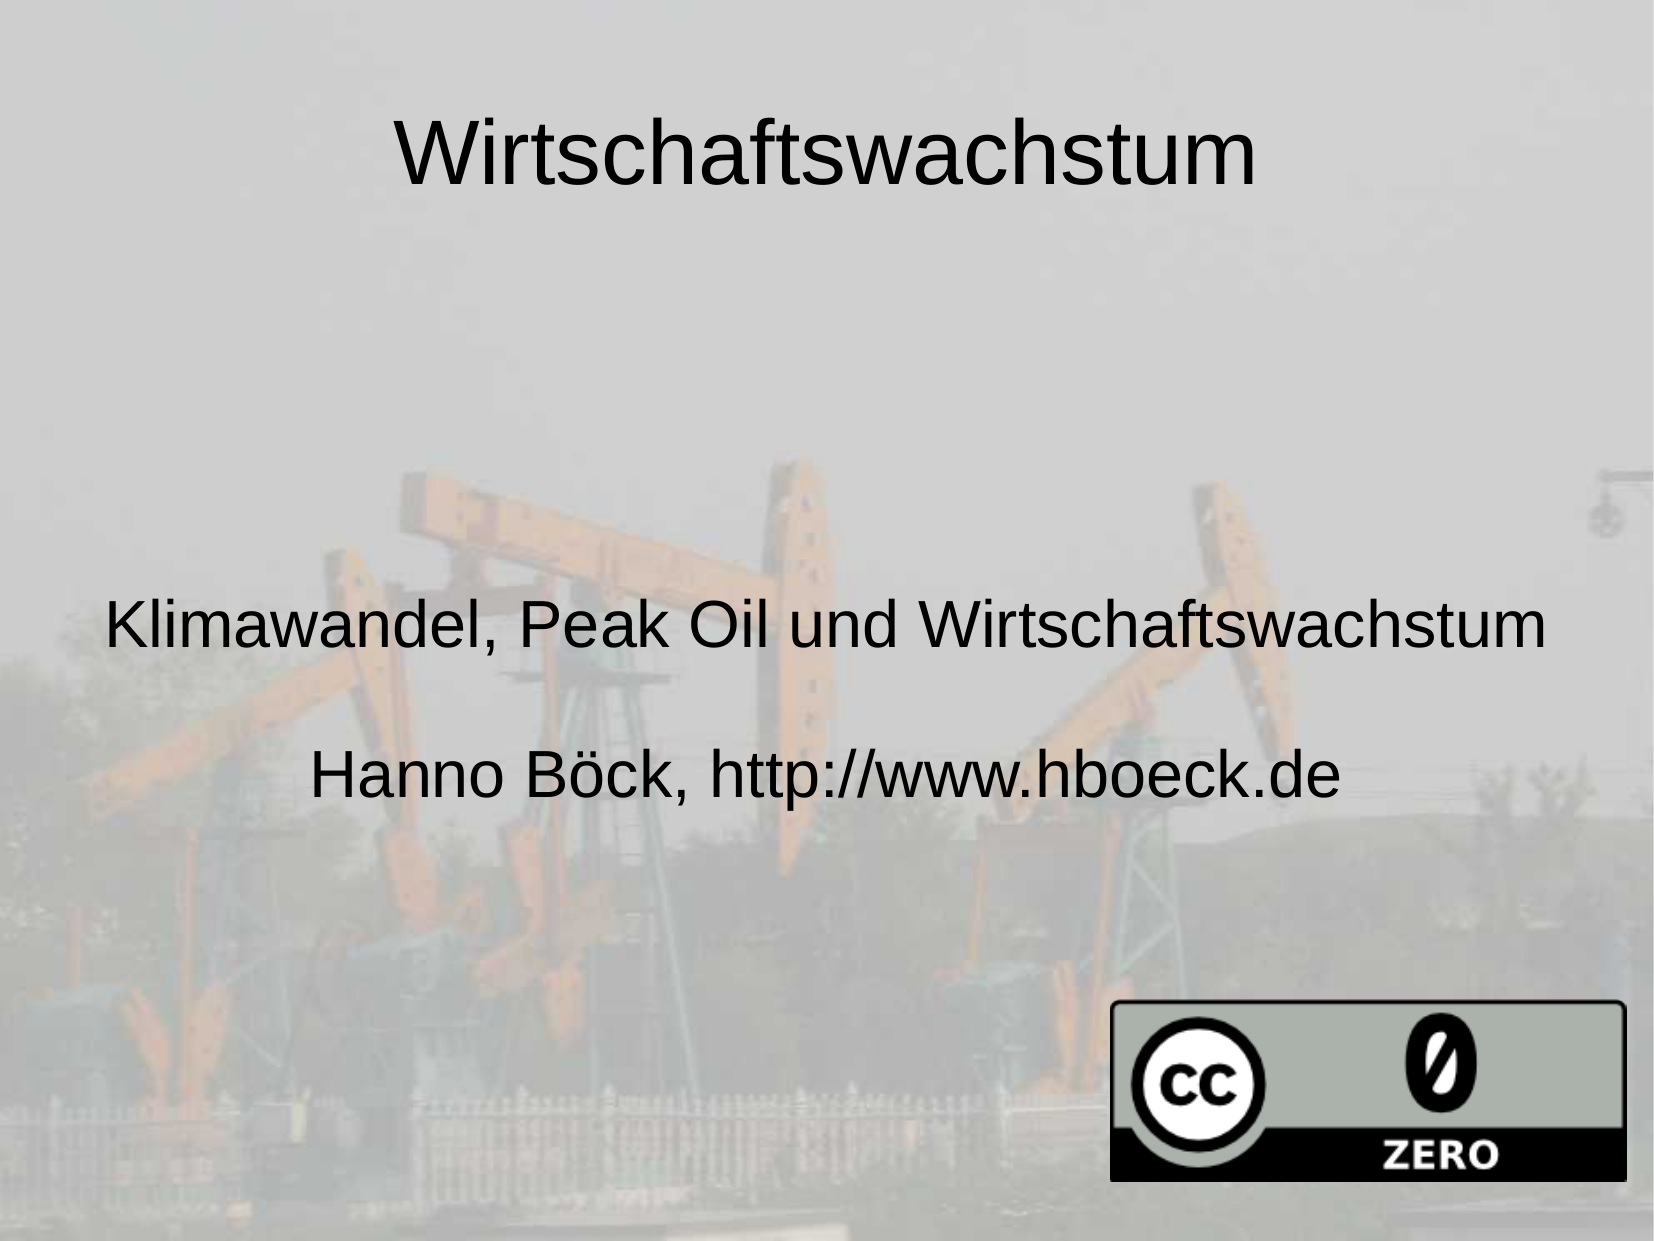

# Wirtschaftswachstum
Klimawandel, Peak Oil und Wirtschaftswachstum
Hanno Böck, http://www.hboeck.de